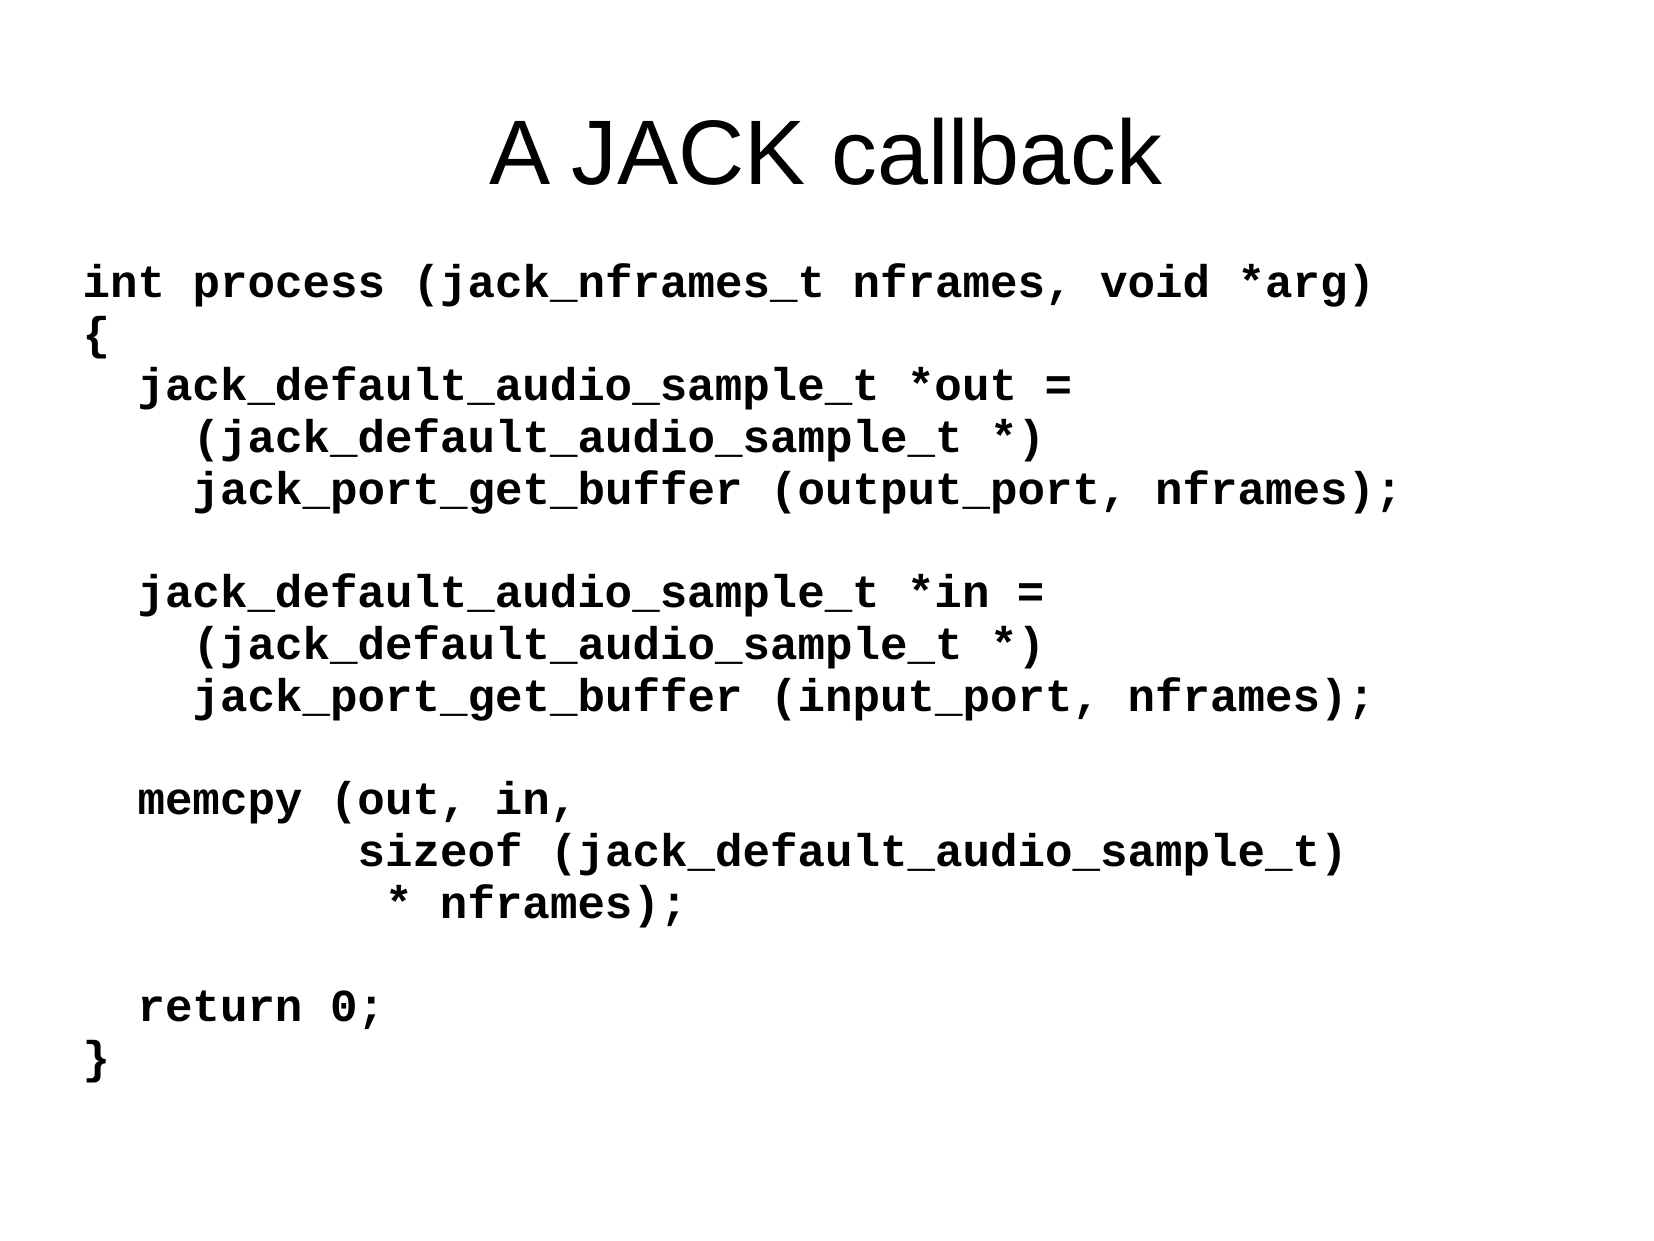

# A JACK callback
int process (jack_nframes_t nframes, void *arg)
{
 jack_default_audio_sample_t *out =
 (jack_default_audio_sample_t *)
 jack_port_get_buffer (output_port, nframes);
 jack_default_audio_sample_t *in =
 (jack_default_audio_sample_t *)
 jack_port_get_buffer (input_port, nframes);
 memcpy (out, in,
 sizeof (jack_default_audio_sample_t)
 * nframes);
 return 0;
}